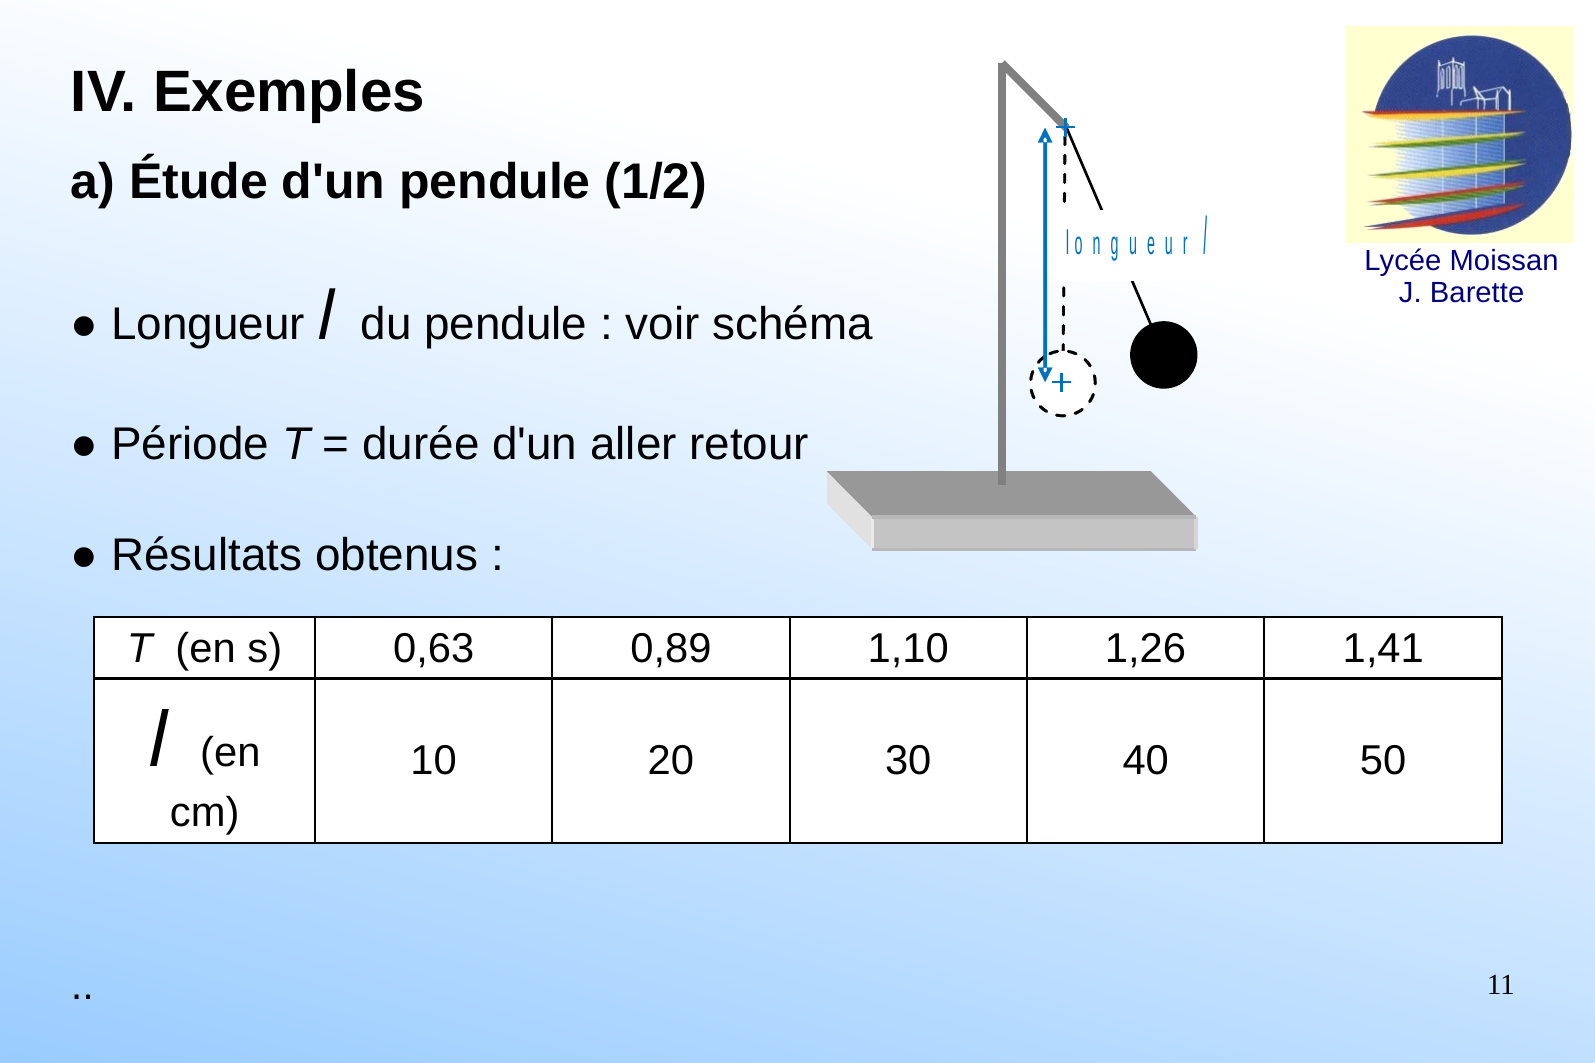

Lycée Moissan
J. Barette
# IV. Exemples
a) Étude d'un pendule (1/2)
● Longueur l du pendule : voir schéma
● Période T = durée d'un aller retour
● Résultats obtenus :
..
..
| T (en s) | 0,63 | 0,89 | 1,10 | 1,26 | 1,41 |
| --- | --- | --- | --- | --- | --- |
| l (en cm) | 10 | 20 | 30 | 40 | 50 |
11